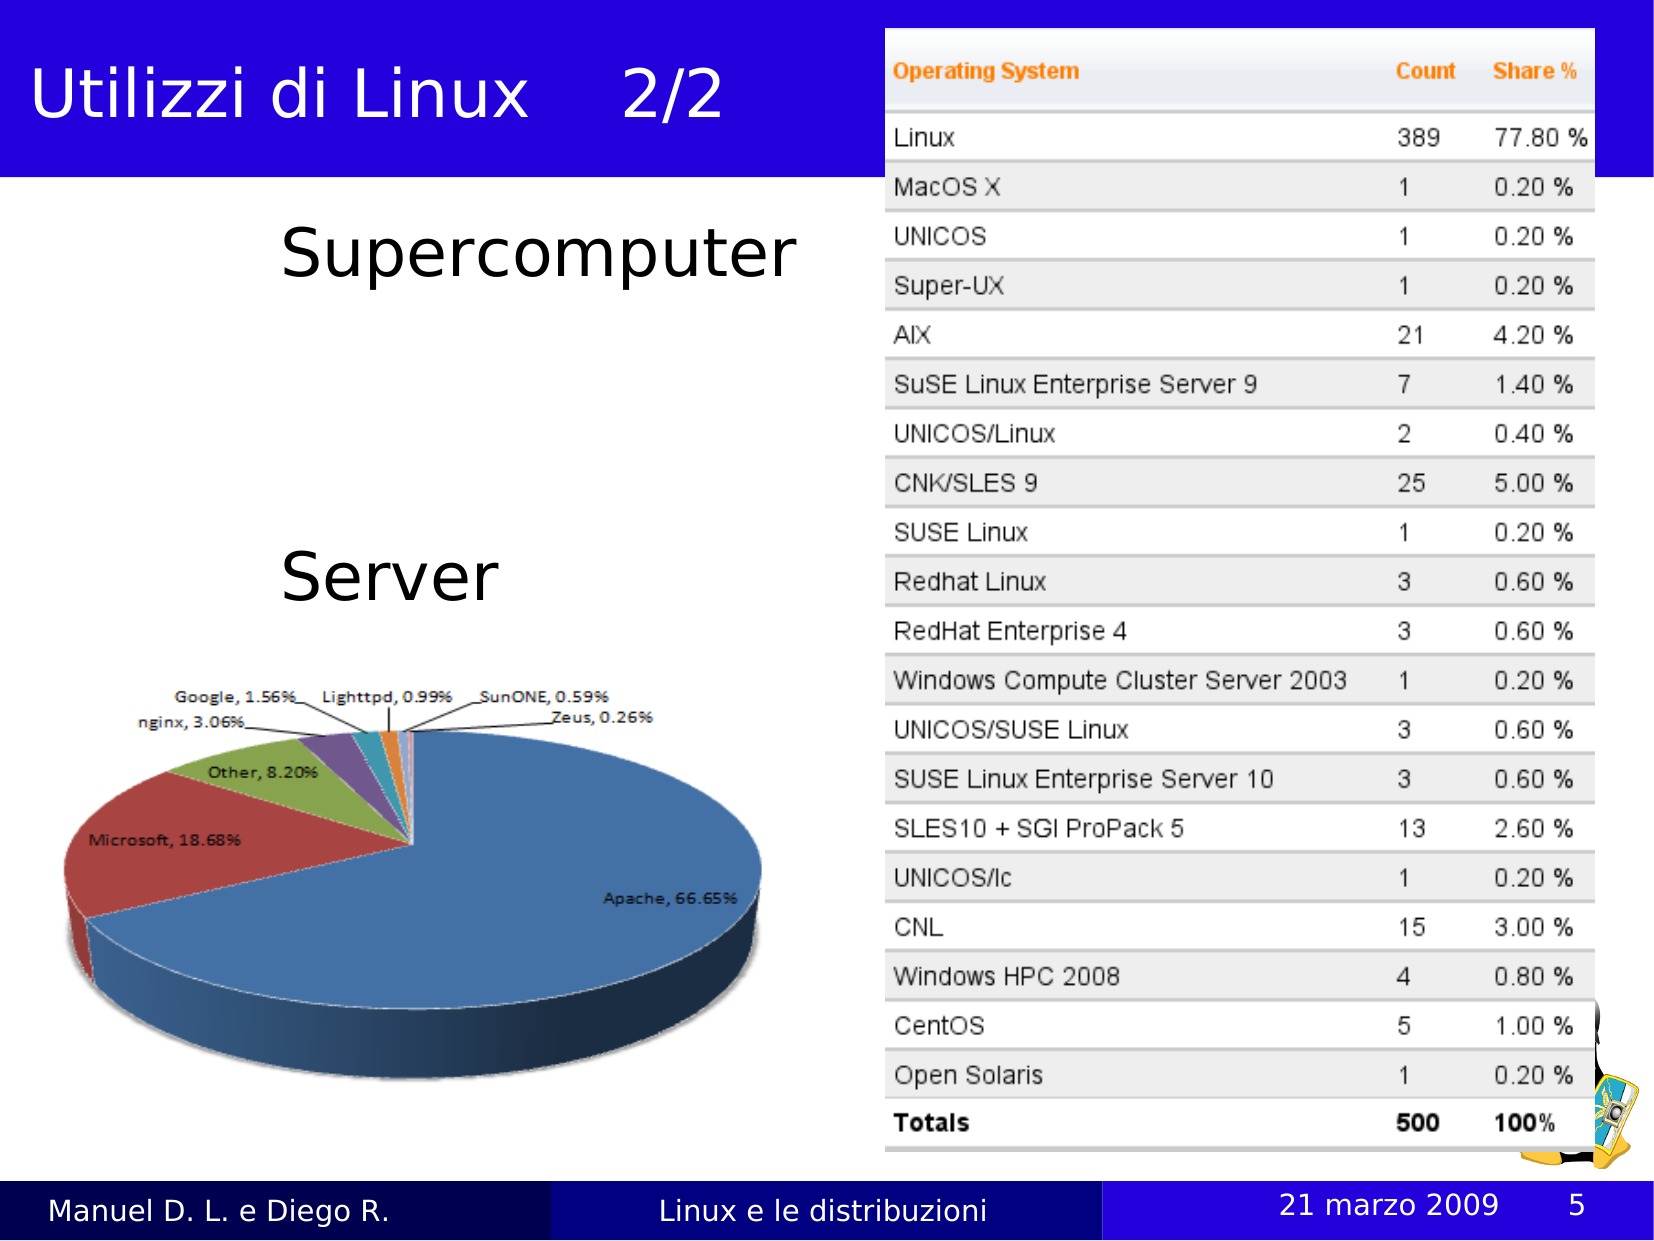

# Utilizzi di Linux		2/2
Supercomputer
Server